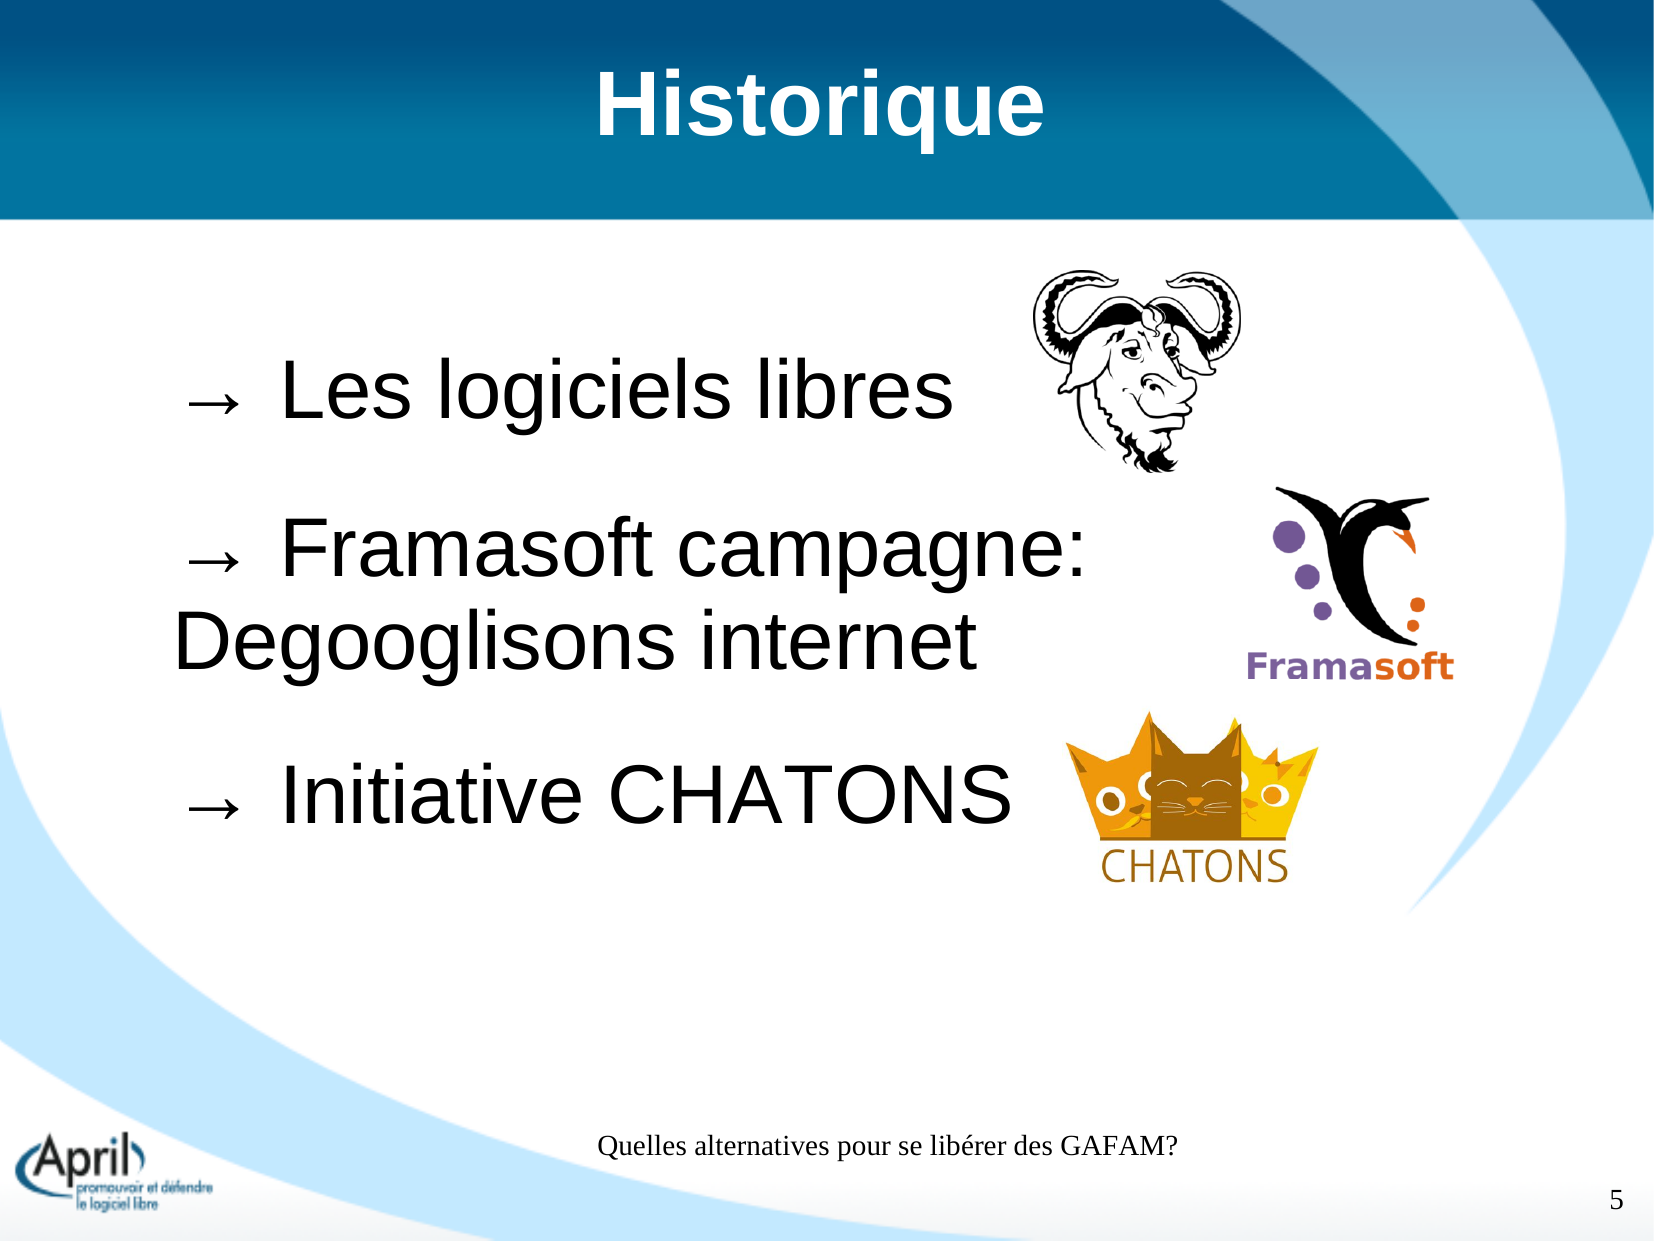

# Historique
→ Les logiciels libres
→ Framasoft campagne: Degooglisons internet
→ Initiative CHATONS
Quelles alternatives pour se libérer des GAFAM?
5